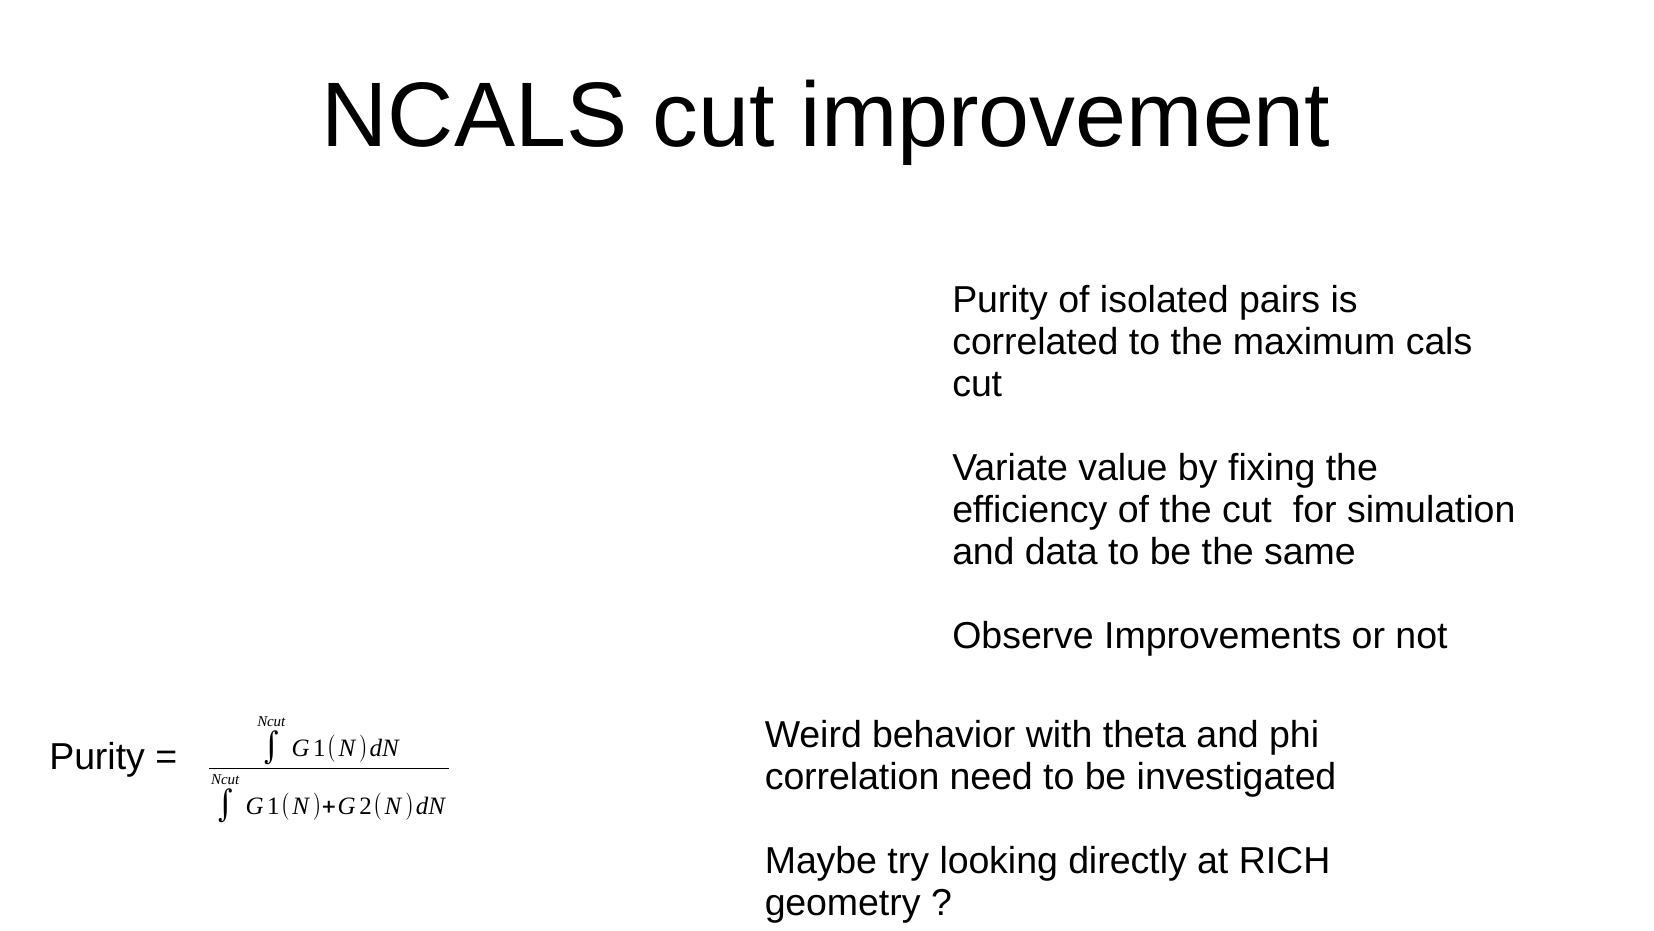

# NCALS cut improvement
Purity of isolated pairs is correlated to the maximum cals cut
Variate value by fixing the efficiency of the cut for simulation and data to be the same
Observe Improvements or not
Weird behavior with theta and phi correlation need to be investigated
Maybe try looking directly at RICH geometry ?
Purity =